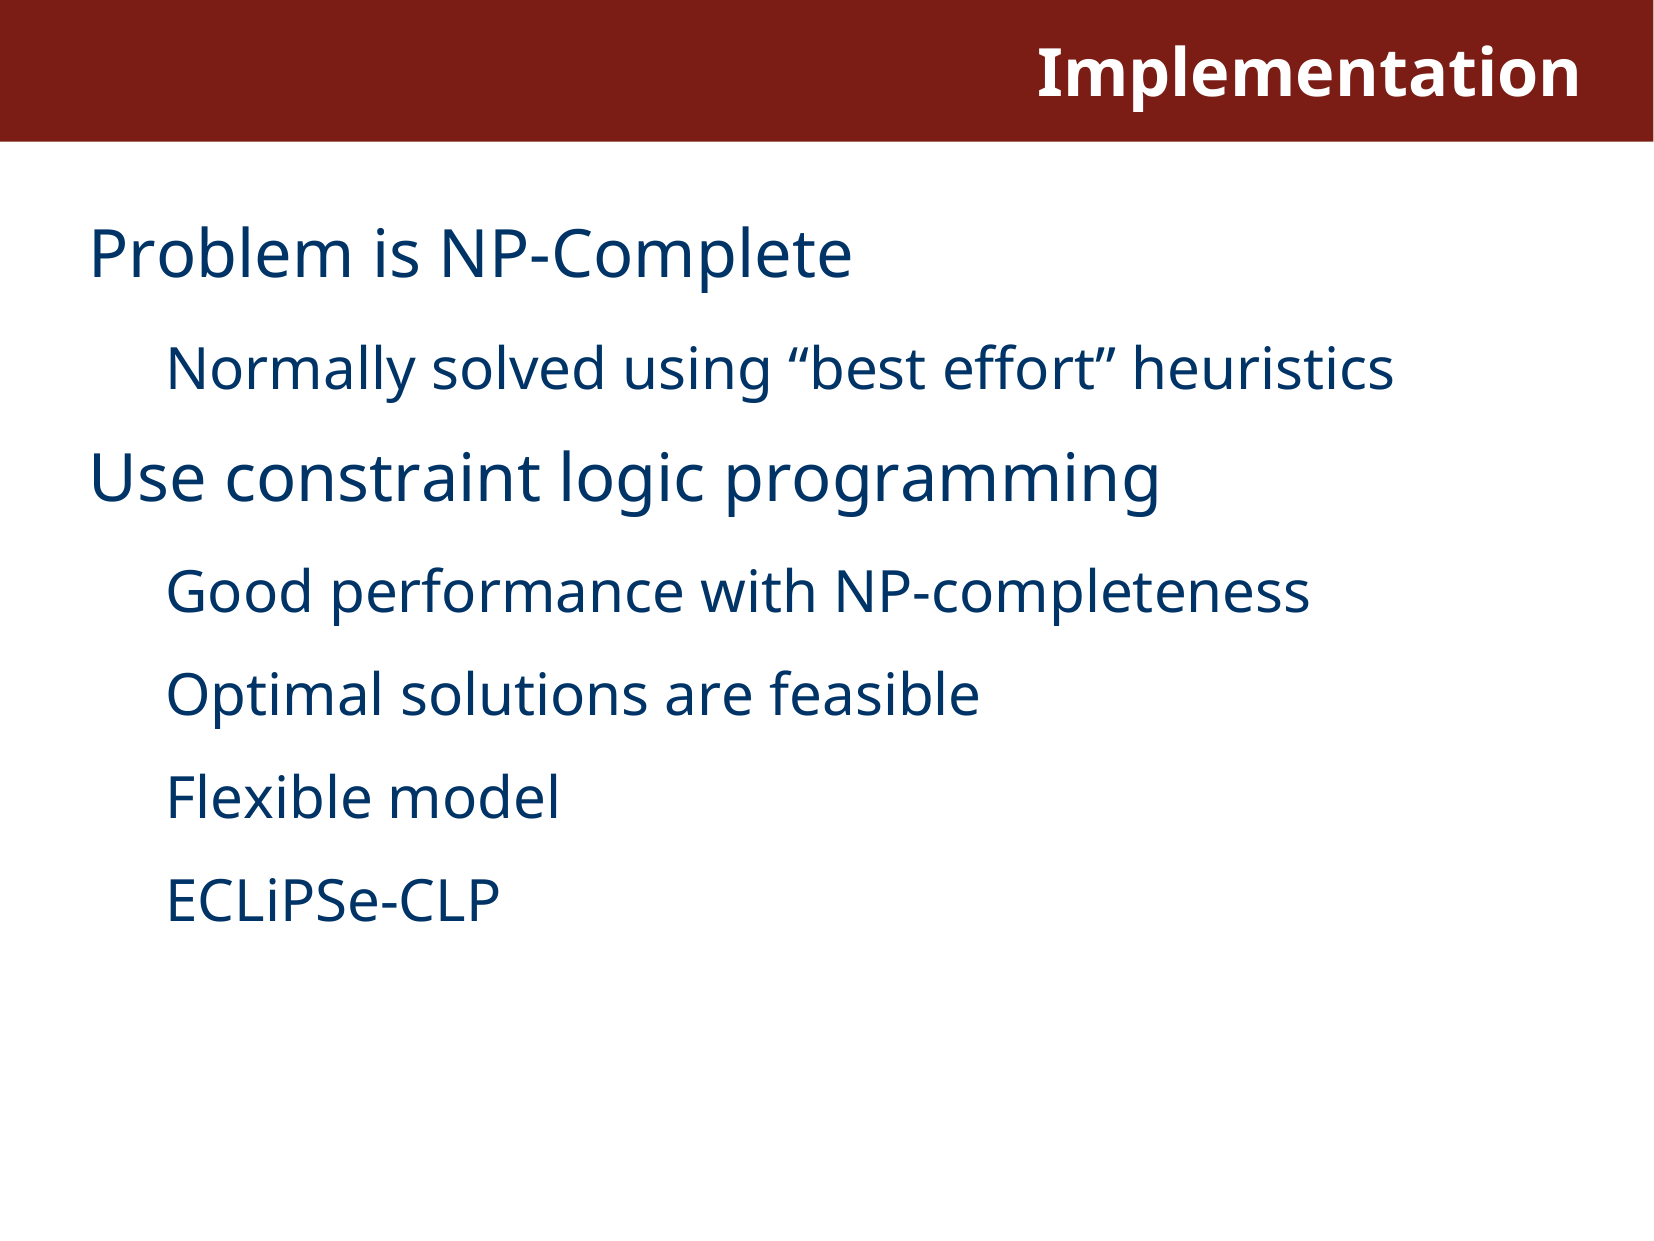

# Implementation
Problem is NP-Complete
Normally solved using “best effort” heuristics
Use constraint logic programming
Good performance with NP-completeness
Optimal solutions are feasible
Flexible model
ECLiPSe-CLP